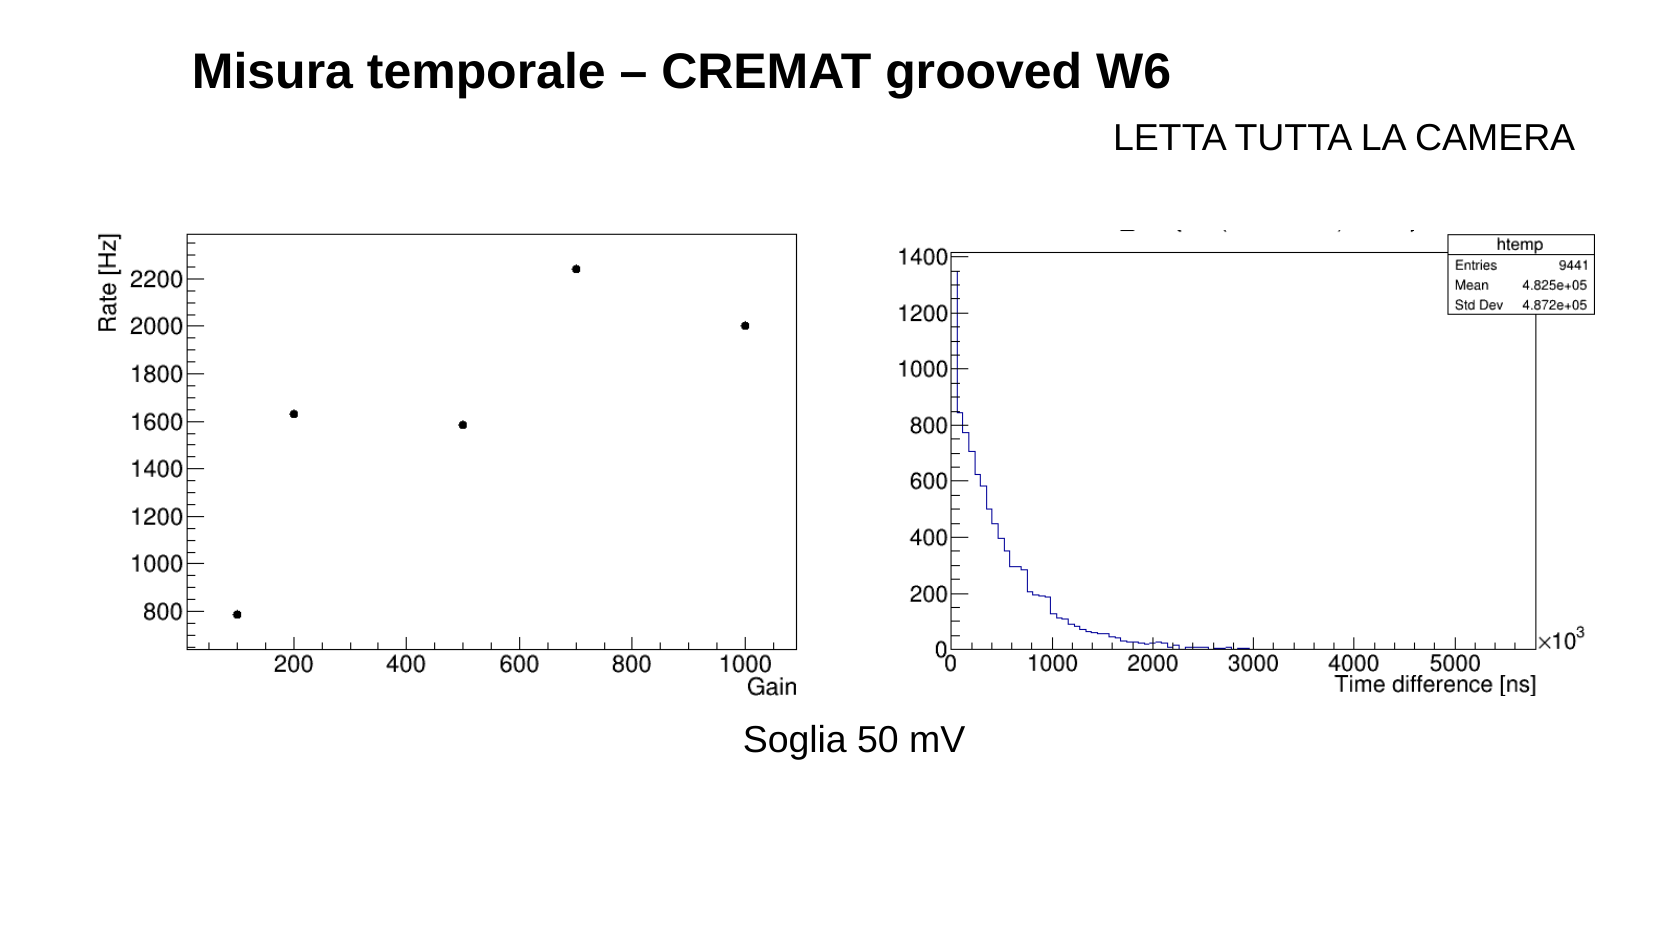

Misura temporale – CREMAT grooved W6
LETTA TUTTA LA CAMERA
Soglia 50 mV